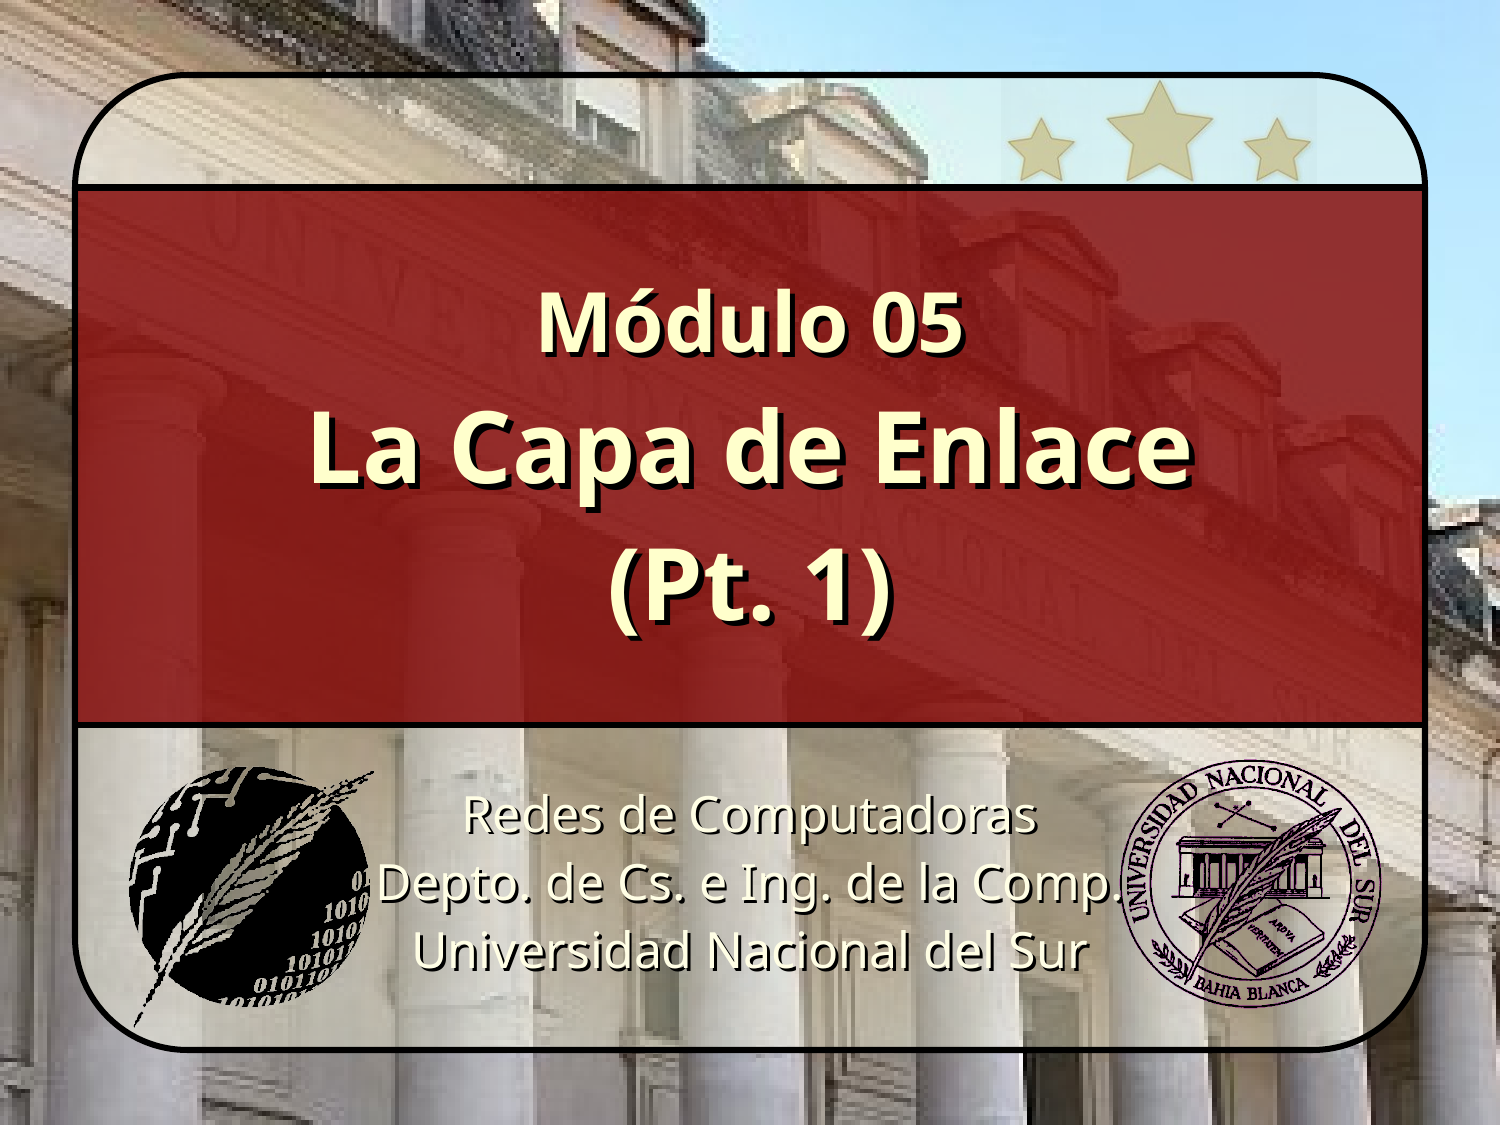

# Módulo 05 La Capa de Enlace (Pt. 1)